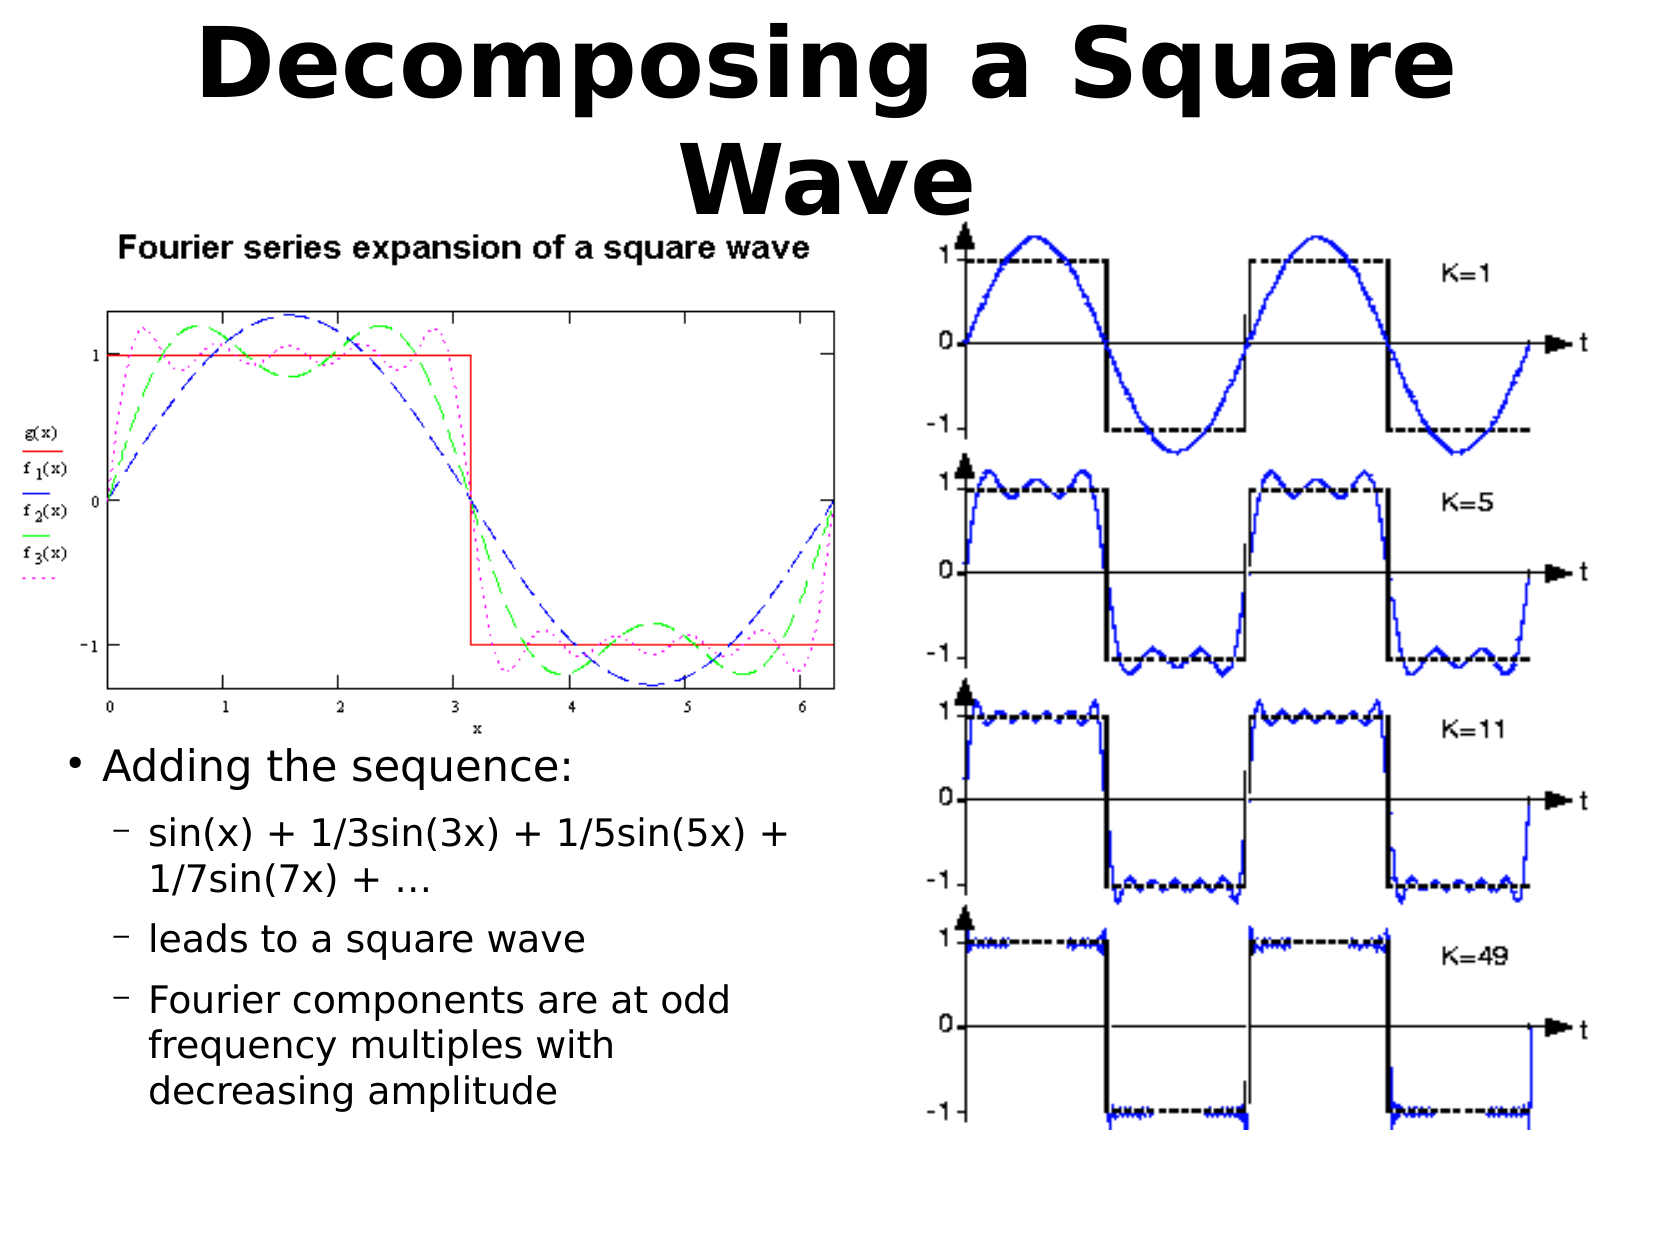

# Decomposing a Square Wave
Adding the sequence:
sin(x) + 1/3sin(3x) + 1/5sin(5x) + 1/7sin(7x) + …
leads to a square wave
Fourier components are at odd frequency multiples with decreasing amplitude